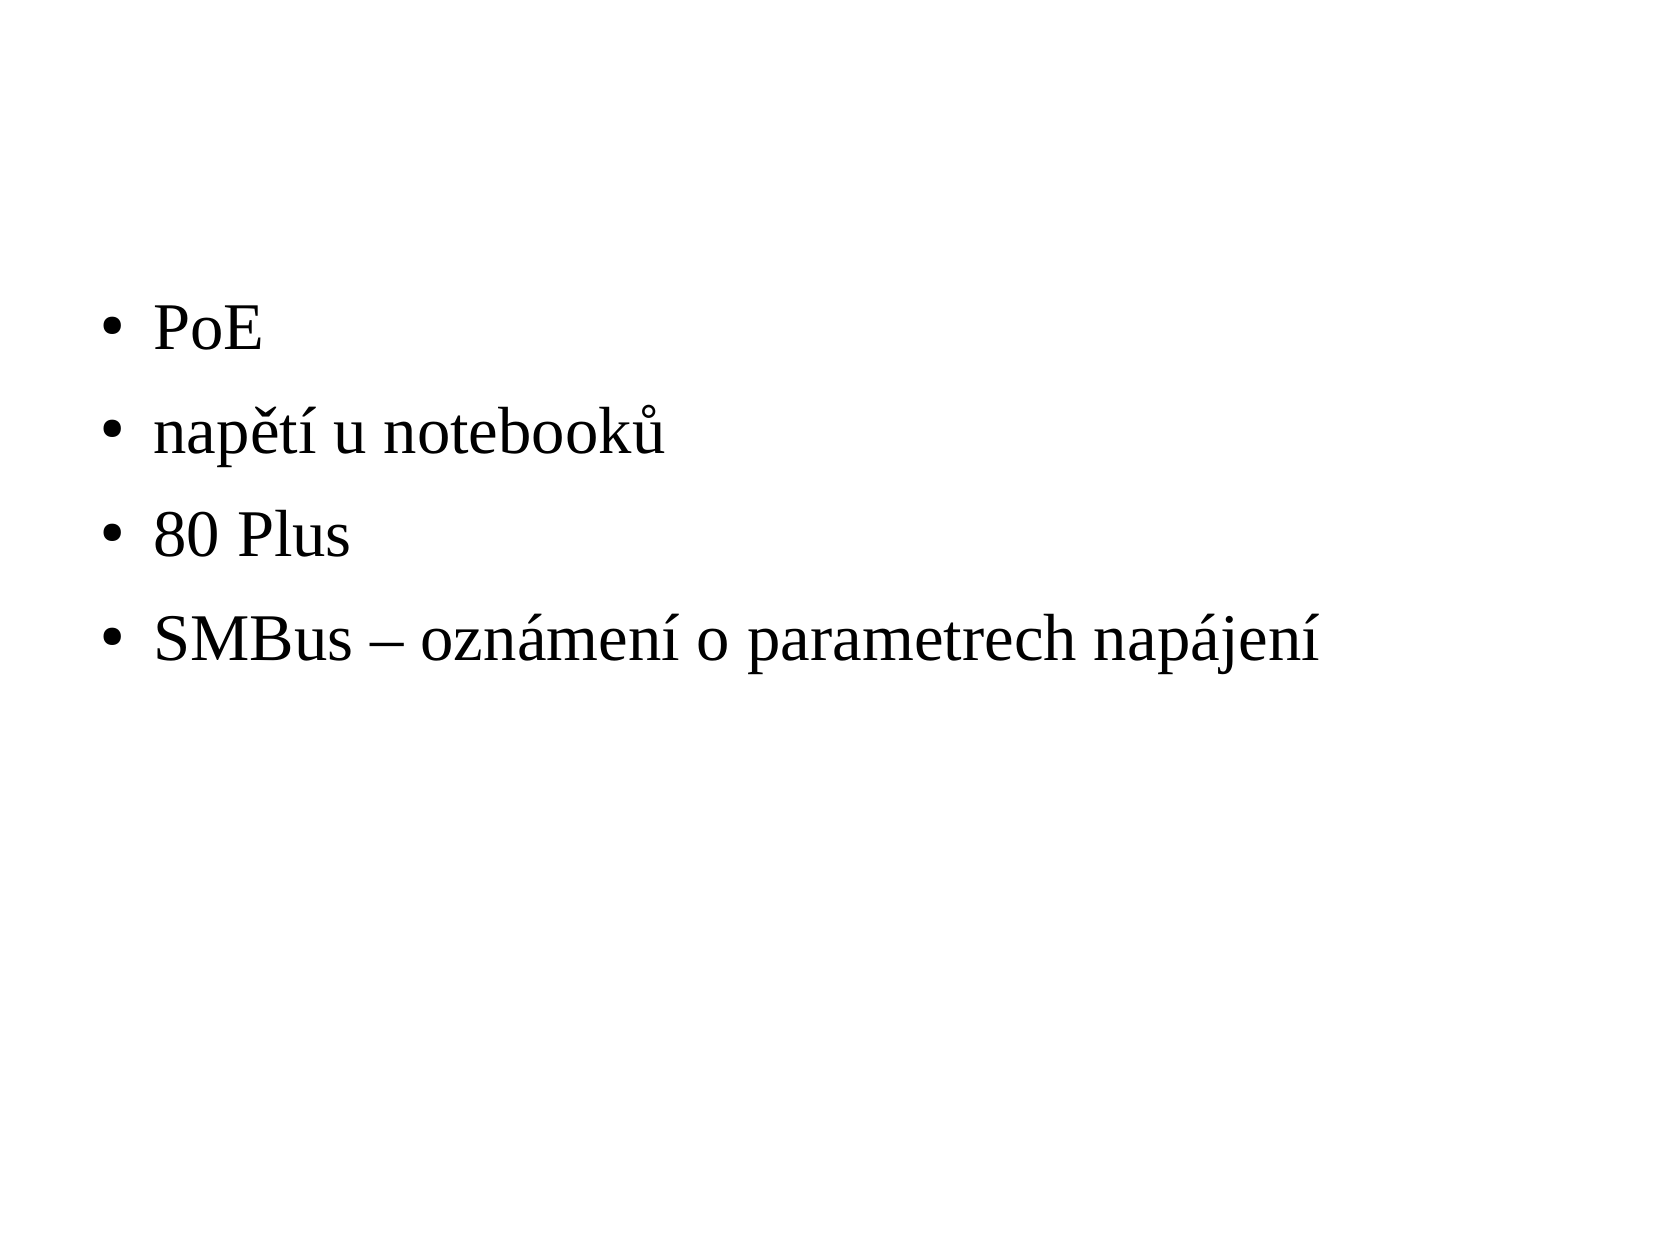

#
PoE
napětí u notebooků
80 Plus
SMBus – oznámení o parametrech napájení